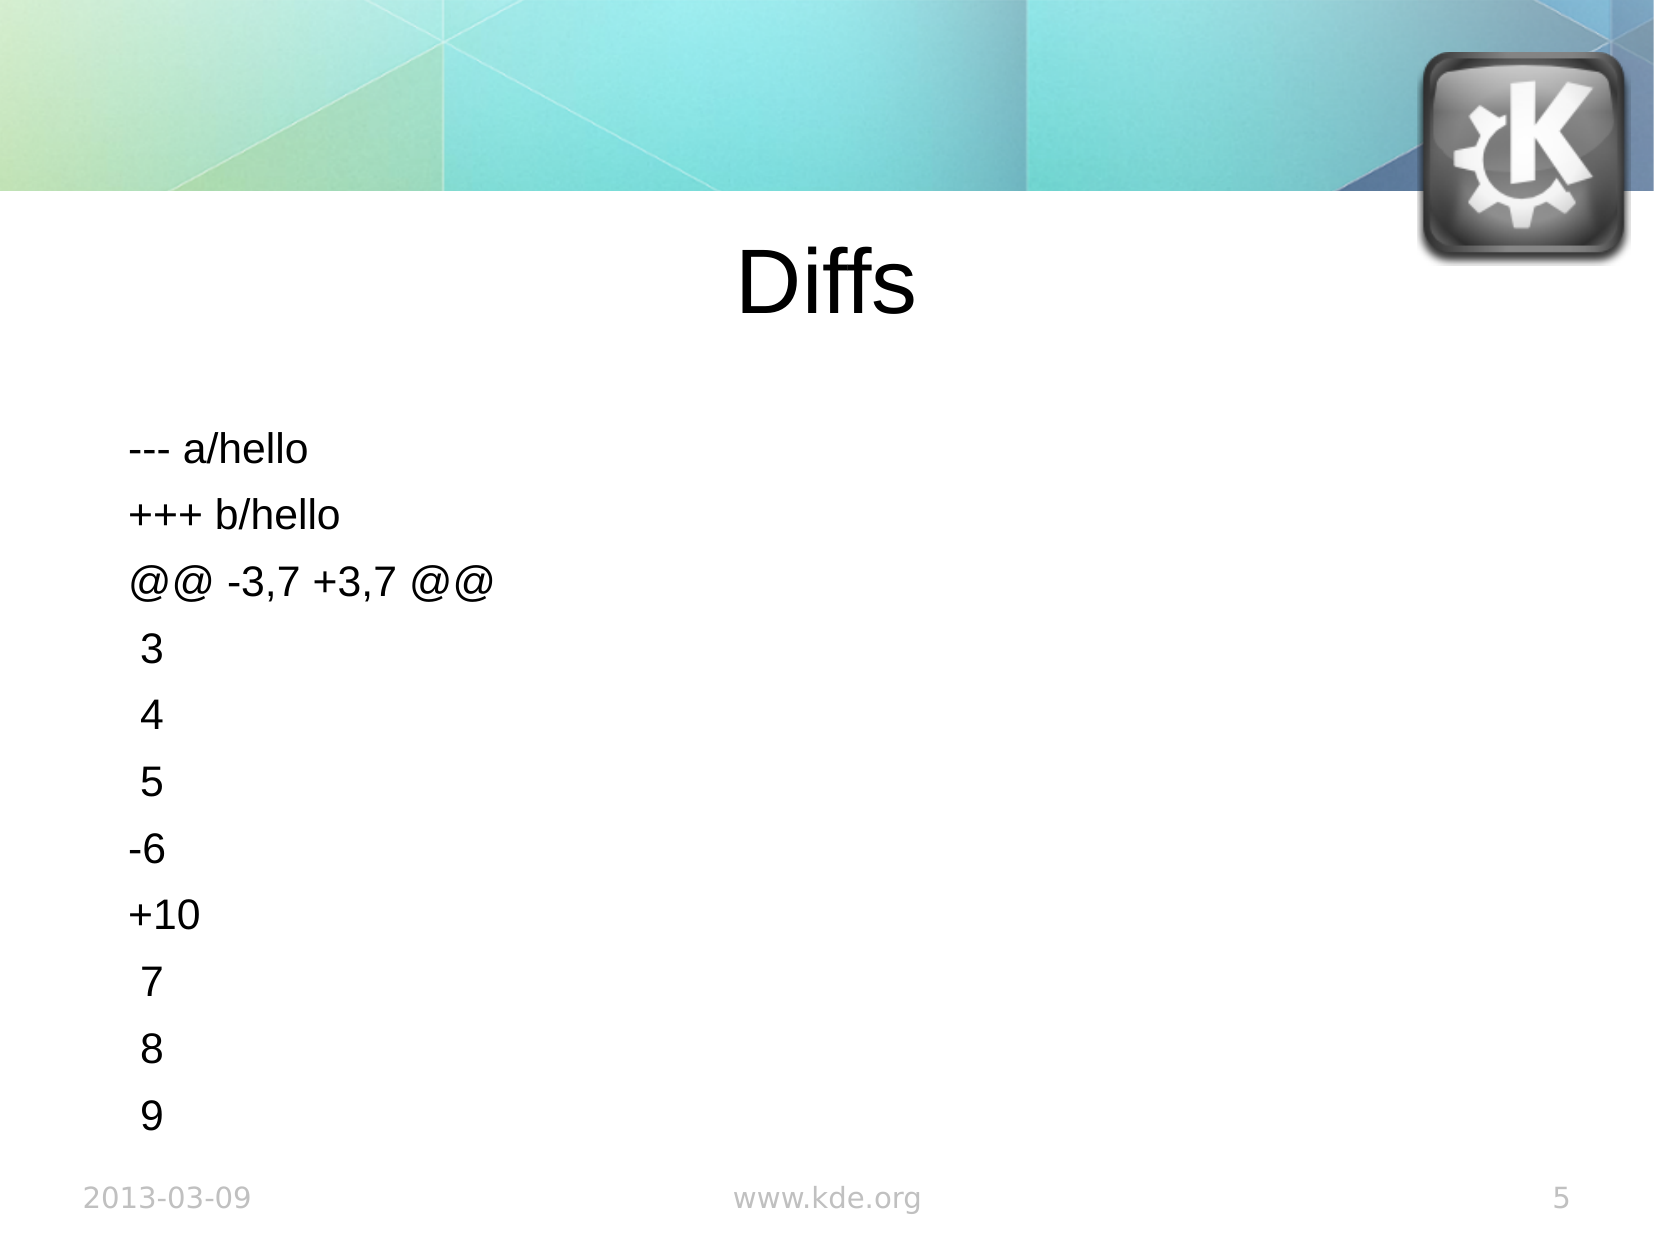

# Diffs
--- a/hello
+++ b/hello
@@ -3,7 +3,7 @@
 3
 4
 5
-6
+10
 7
 8
 9
2013-03-09
www.kde.org
5